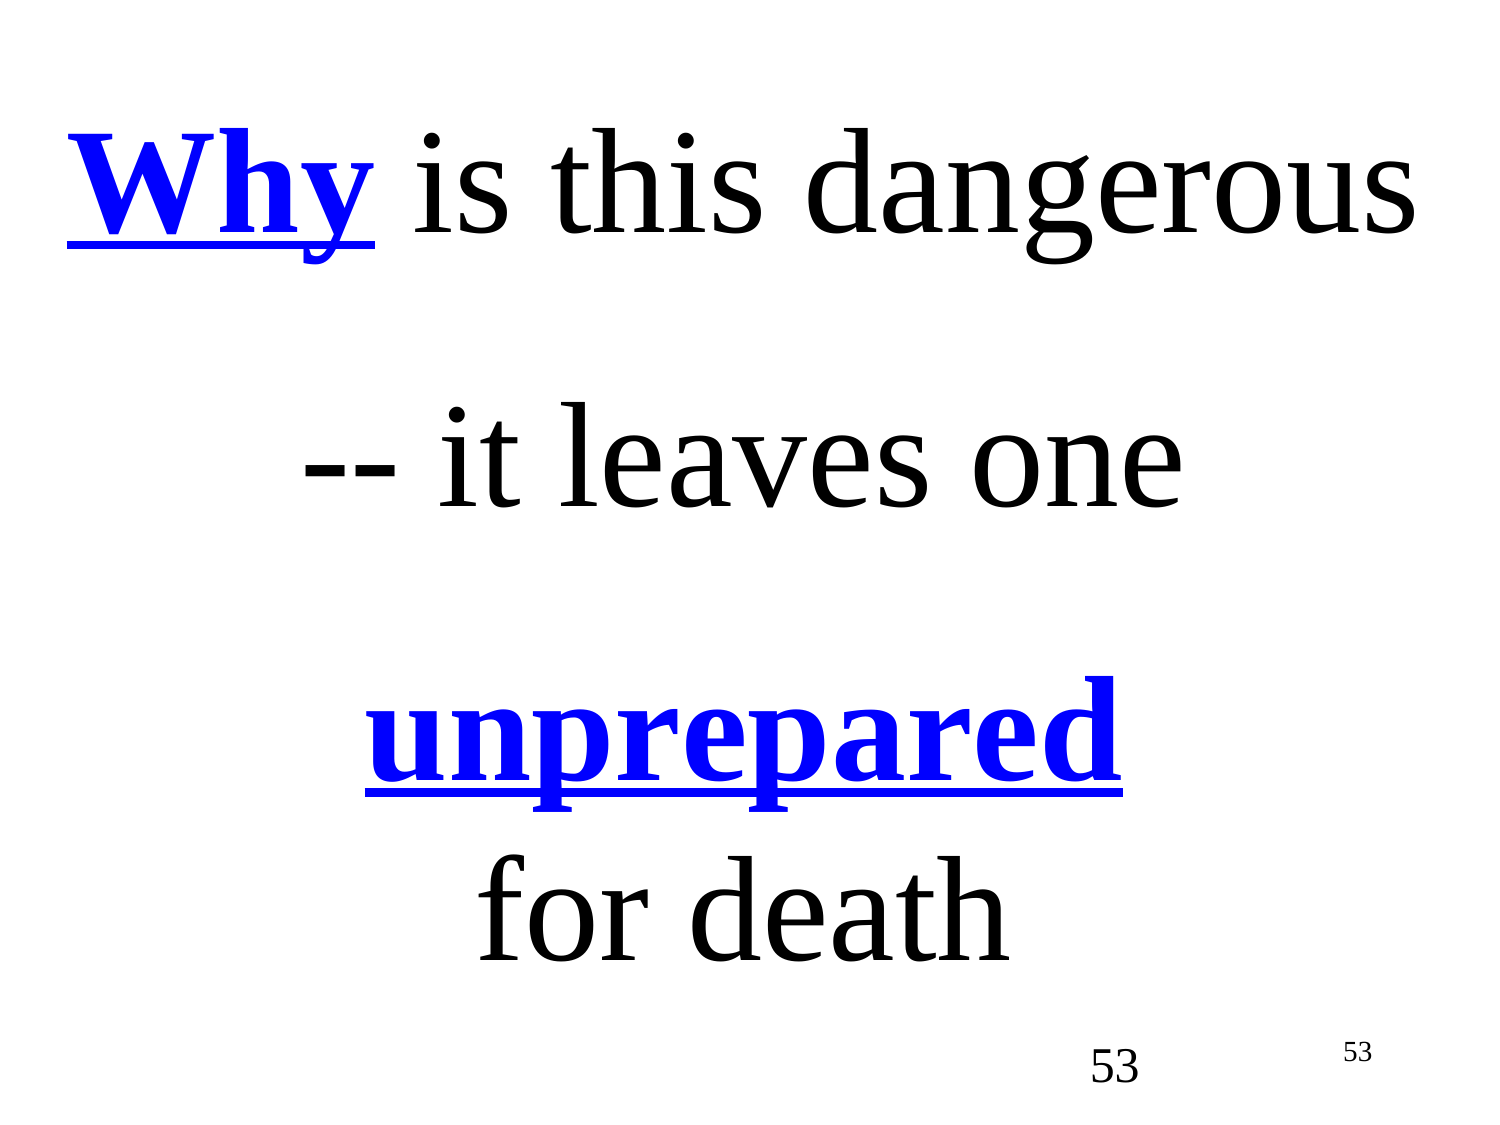

Why is this dangerous
-- it leaves one
 unprepared
for death
53